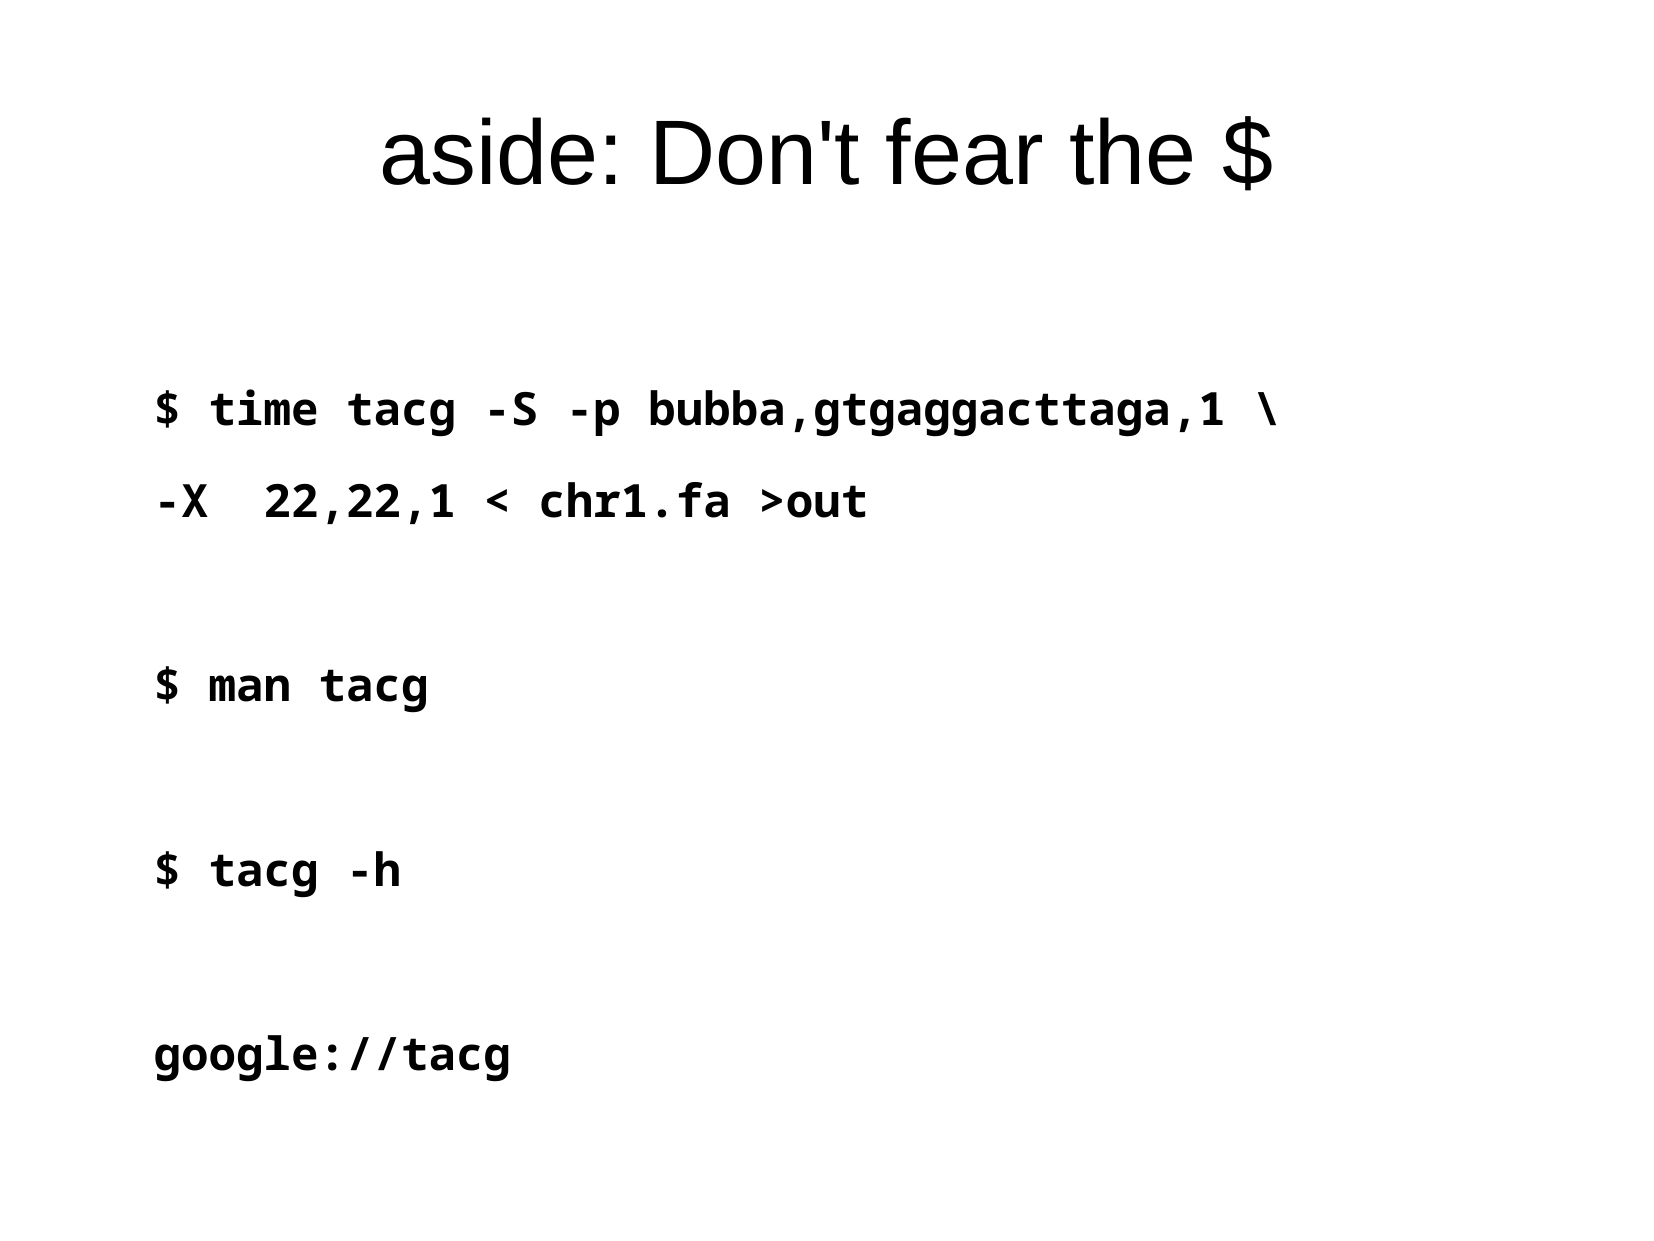

# aside: Don't fear the $
$ time tacg -S -p bubba,gtgaggacttaga,1 \
-X 22,22,1 < chr1.fa >out
$ man tacg
$ tacg -h
google://tacg